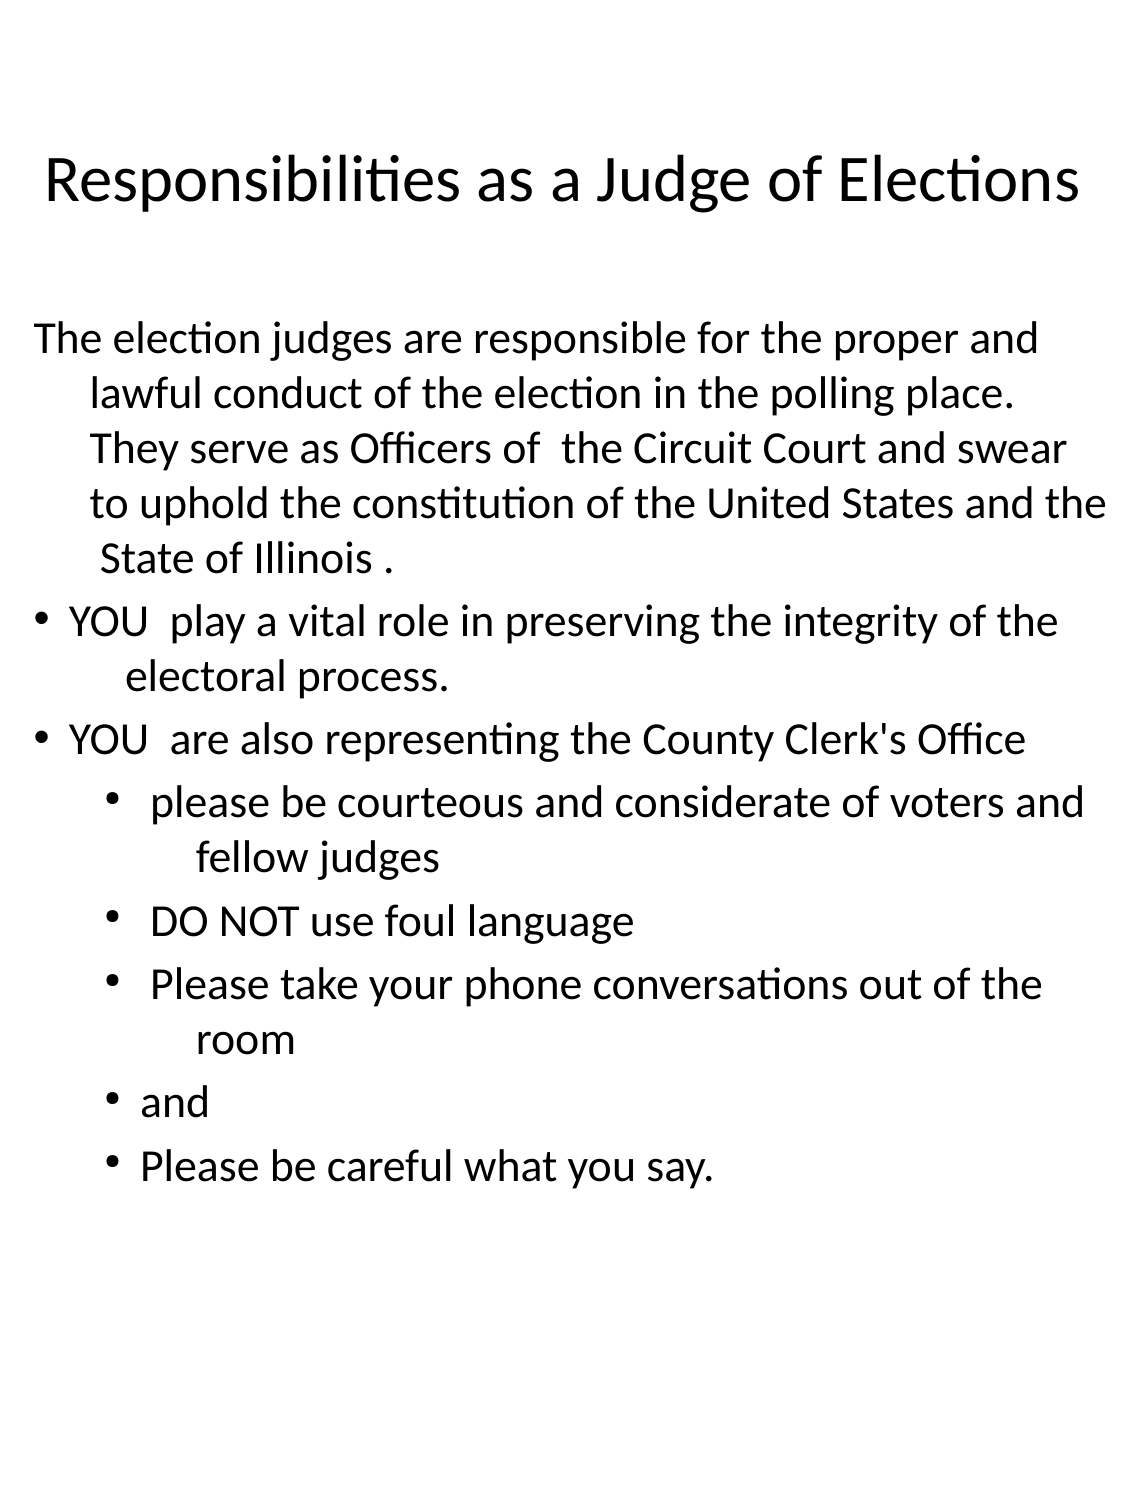

Responsibilities as a Judge of Elections
The election judges are responsible for the proper and lawful conduct of the election in the polling place. They serve as Officers of the Circuit Court and swear to uphold the constitution of the United States and the State of Illinois .
YOU play a vital role in preserving the integrity of the electoral process.
YOU are also representing the County Clerk's Office
 please be courteous and considerate of voters and fellow judges
 DO NOT use foul language
 Please take your phone conversations out of the room
and
Please be careful what you say.